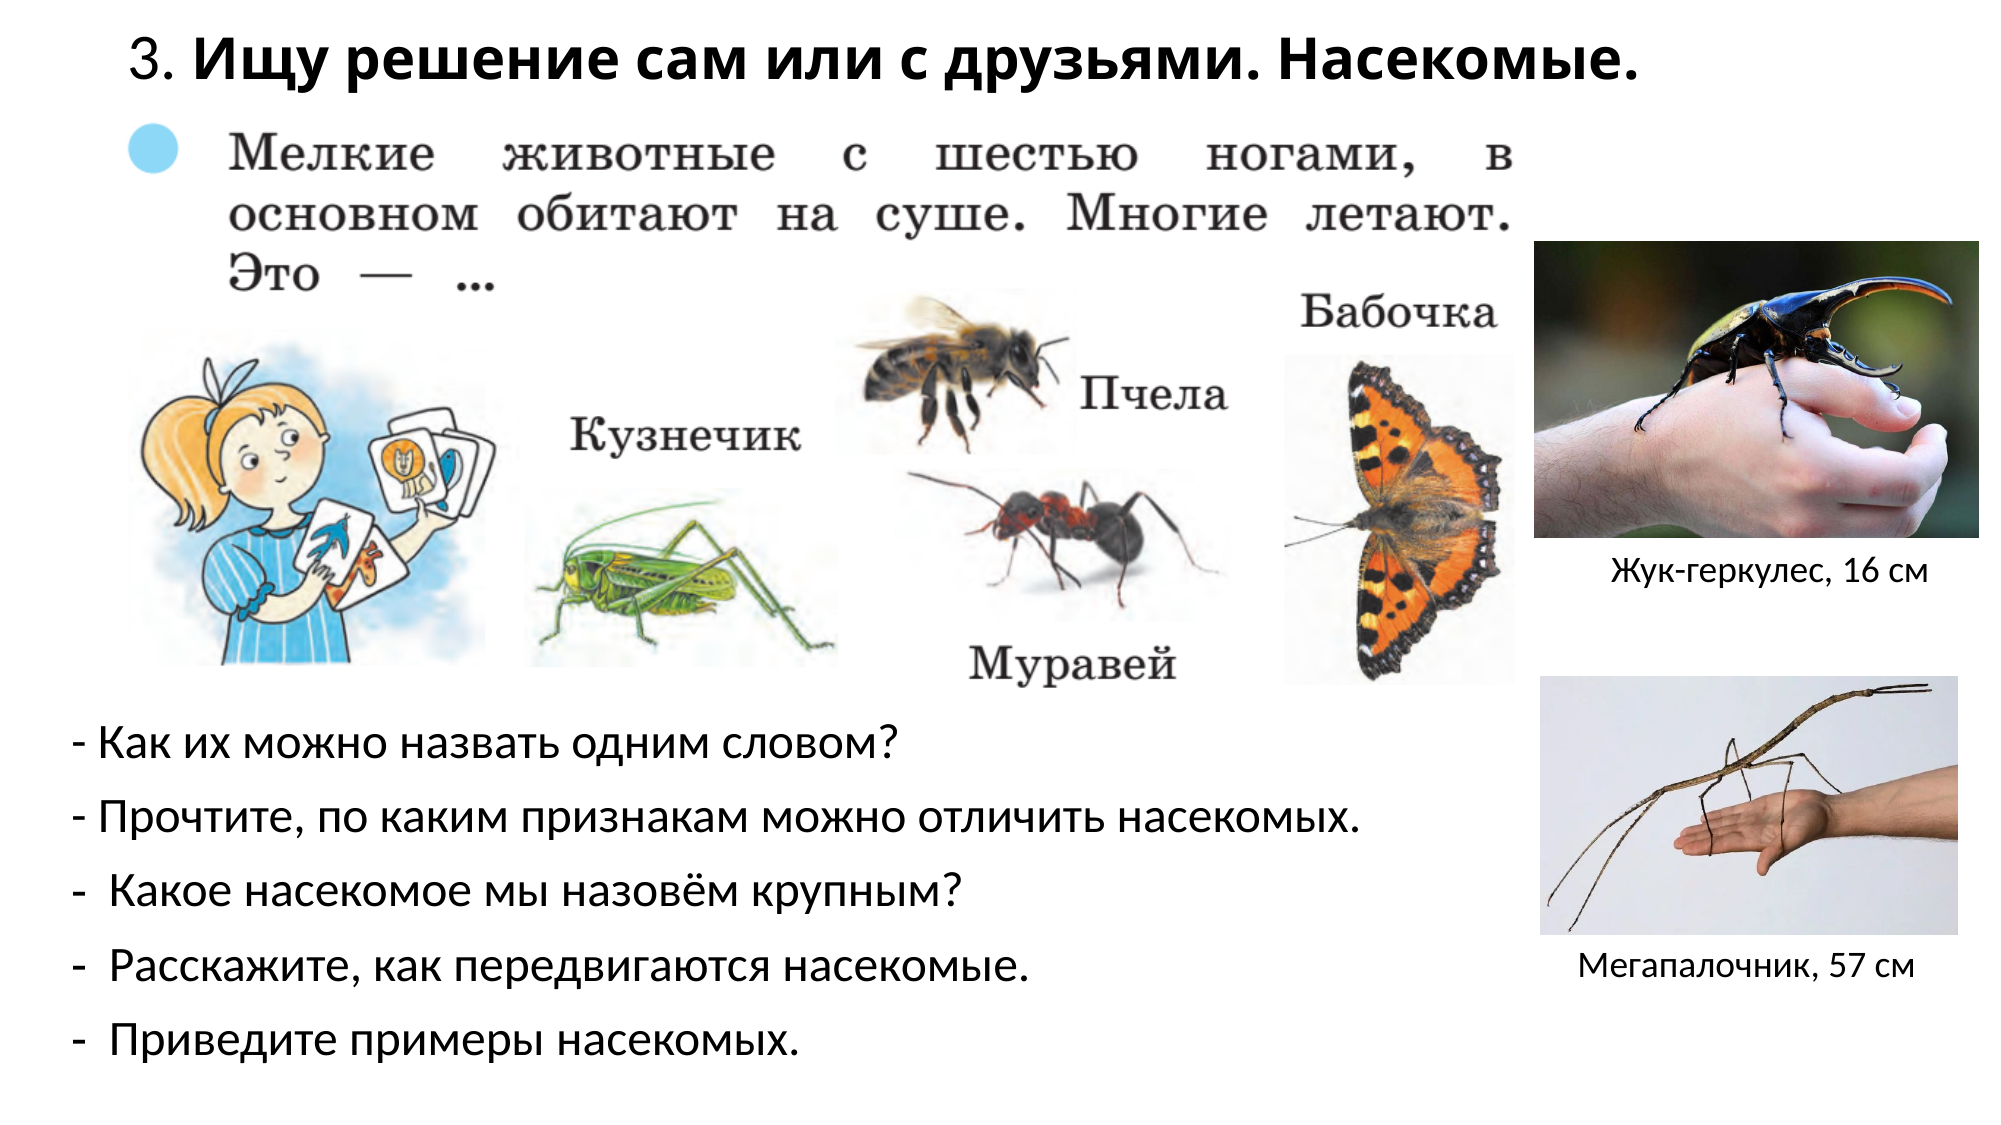

3. Ищу решение сам или с друзьями. Насекомые.
Жук-геркулес, 16 см
# - Как их можно назвать одним словом?
- Прочтите, по каким признакам можно отличить насекомых.
Какое насекомое мы назовём крупным?
Расскажите, как передвигаются насекомые.
Приведите примеры насекомых.
Мегапалочник, 57 см